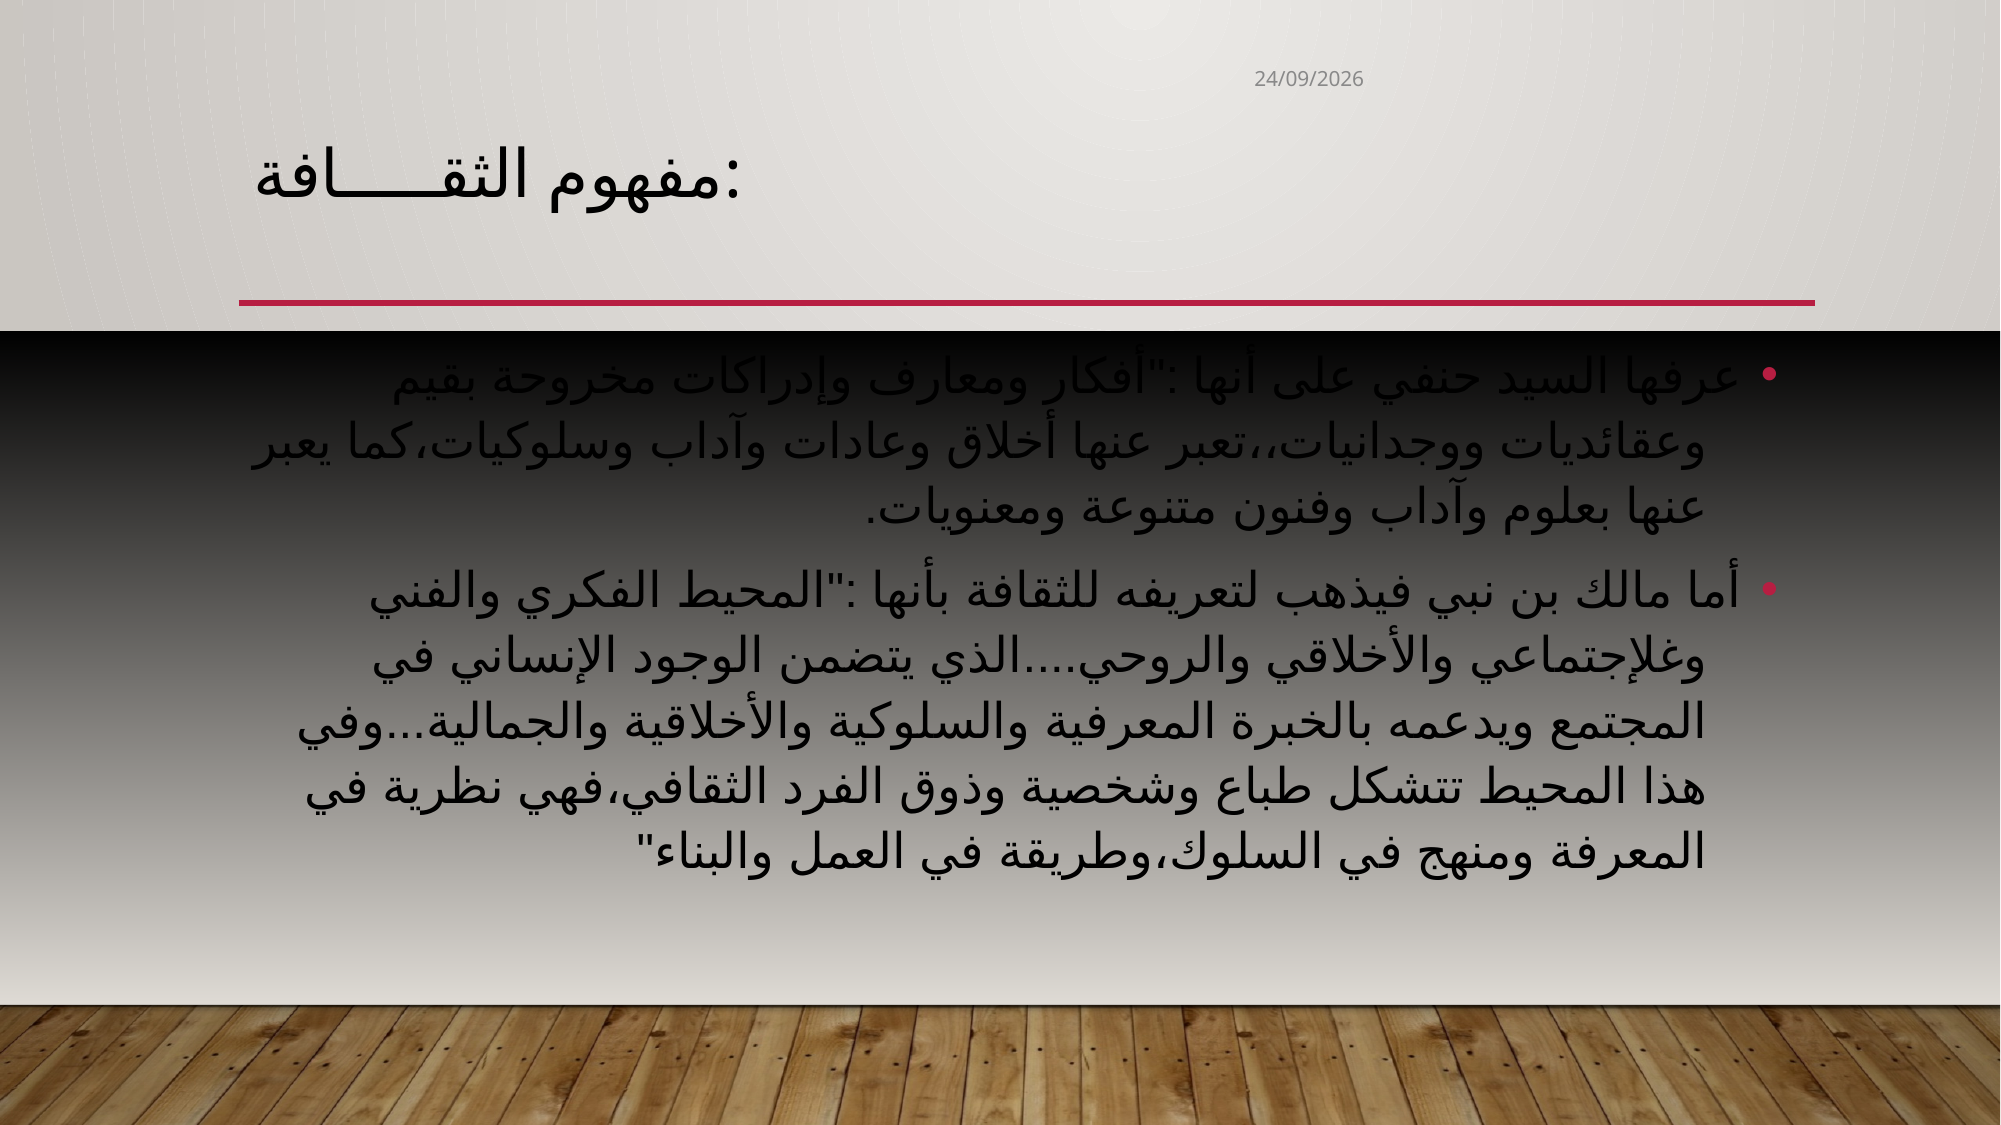

# مفهوم الثقـــــافة:
عرفها السيد حنفي على أنها :"أفكار ومعارف وإدراكات مخروحة بقيم وعقائديات ووجدانيات،،تعبر عنها أخلاق وعادات وآداب وسلوكيات،كما يعبر عنها بعلوم وآداب وفنون متنوعة ومعنويات.
أما مالك بن نبي فيذهب لتعريفه للثقافة بأنها :"المحيط الفكري والفني وغلإجتماعي والأخلاقي والروحي....الذي يتضمن الوجود الإنساني في المجتمع ويدعمه بالخبرة المعرفية والسلوكية والأخلاقية والجمالية...وفي هذا المحيط تتشكل طباع وشخصية وذوق الفرد الثقافي،فهي نظرية في المعرفة ومنهج في السلوك،وطريقة في العمل والبناء"